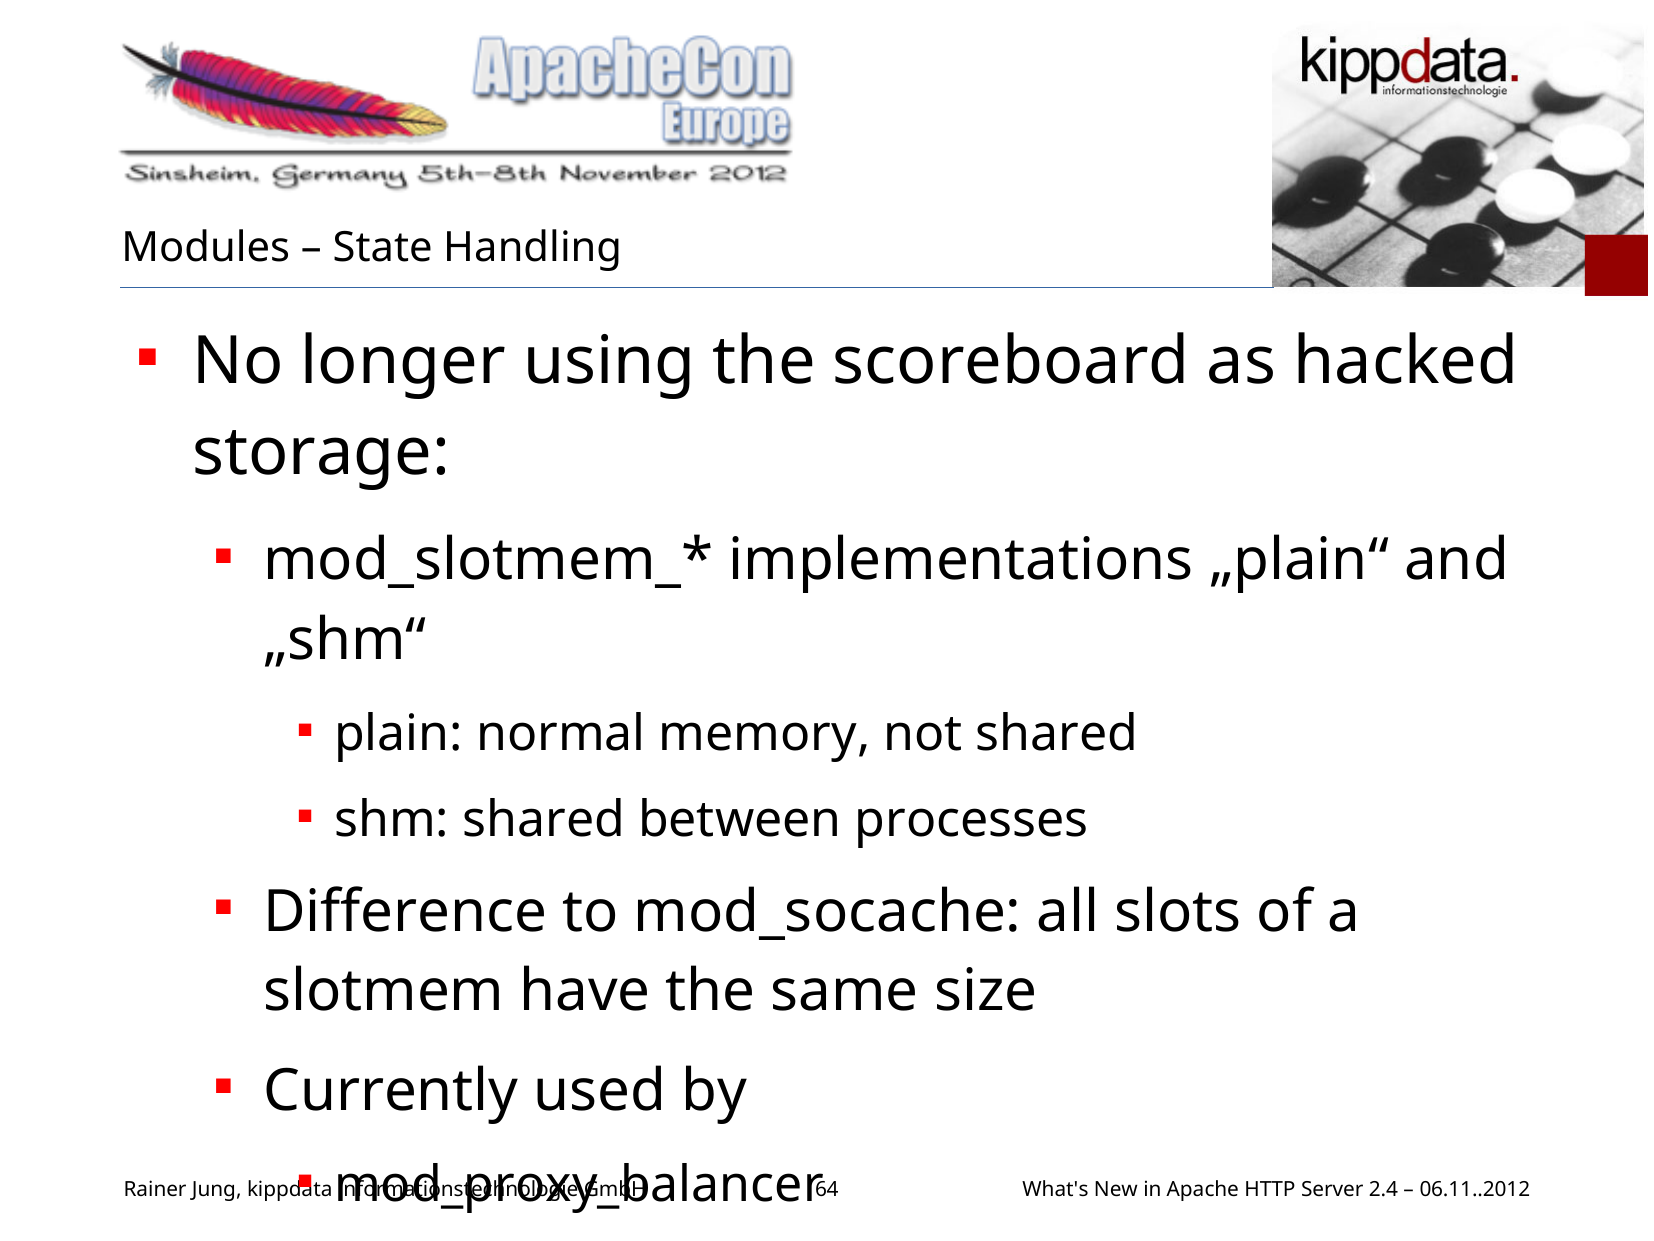

# Modules – State Handling
No longer using the scoreboard as hacked storage:
mod_slotmem_* implementations „plain“ and „shm“
plain: normal memory, not shared
shm: shared between processes
Difference to mod_socache: all slots of a slotmem have the same size
Currently used by
mod_proxy_balancer
Heartbeat